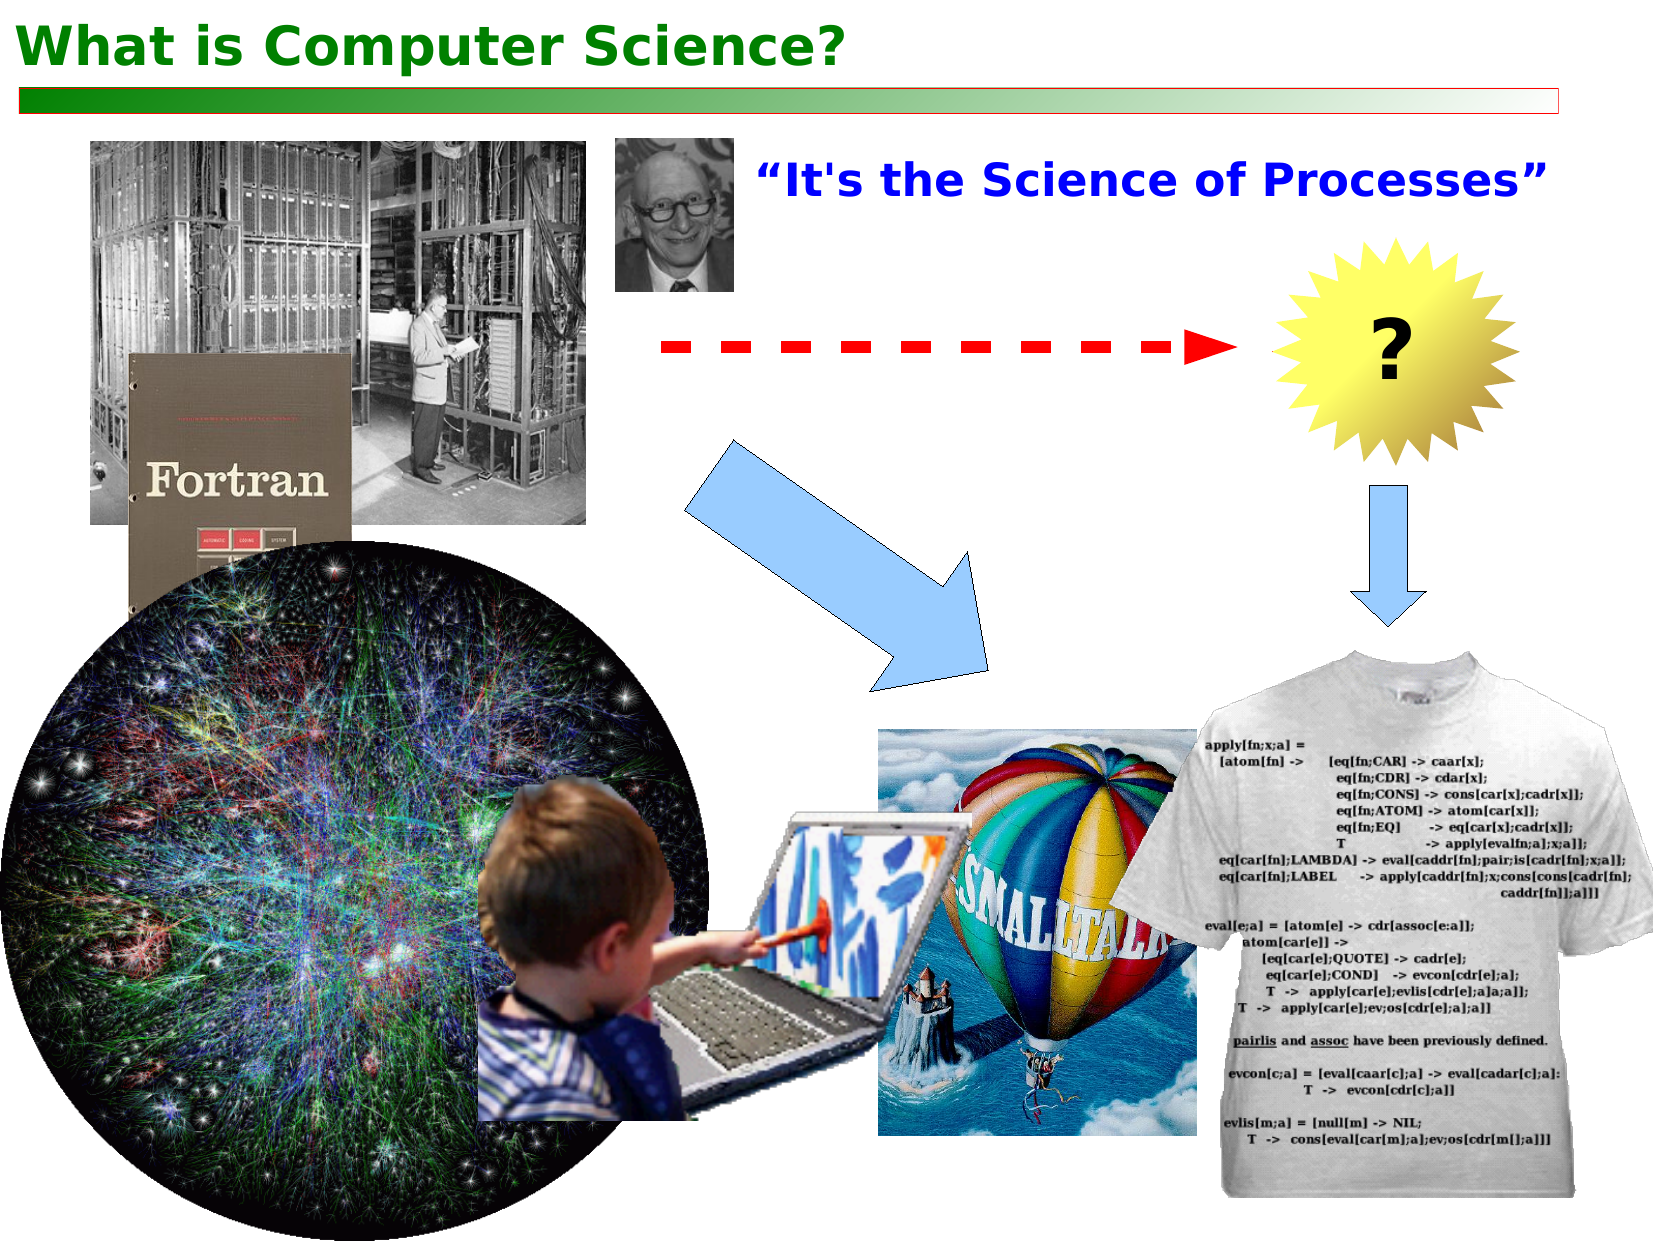

What is Computer Science?
“It's the Science of Processes”
?